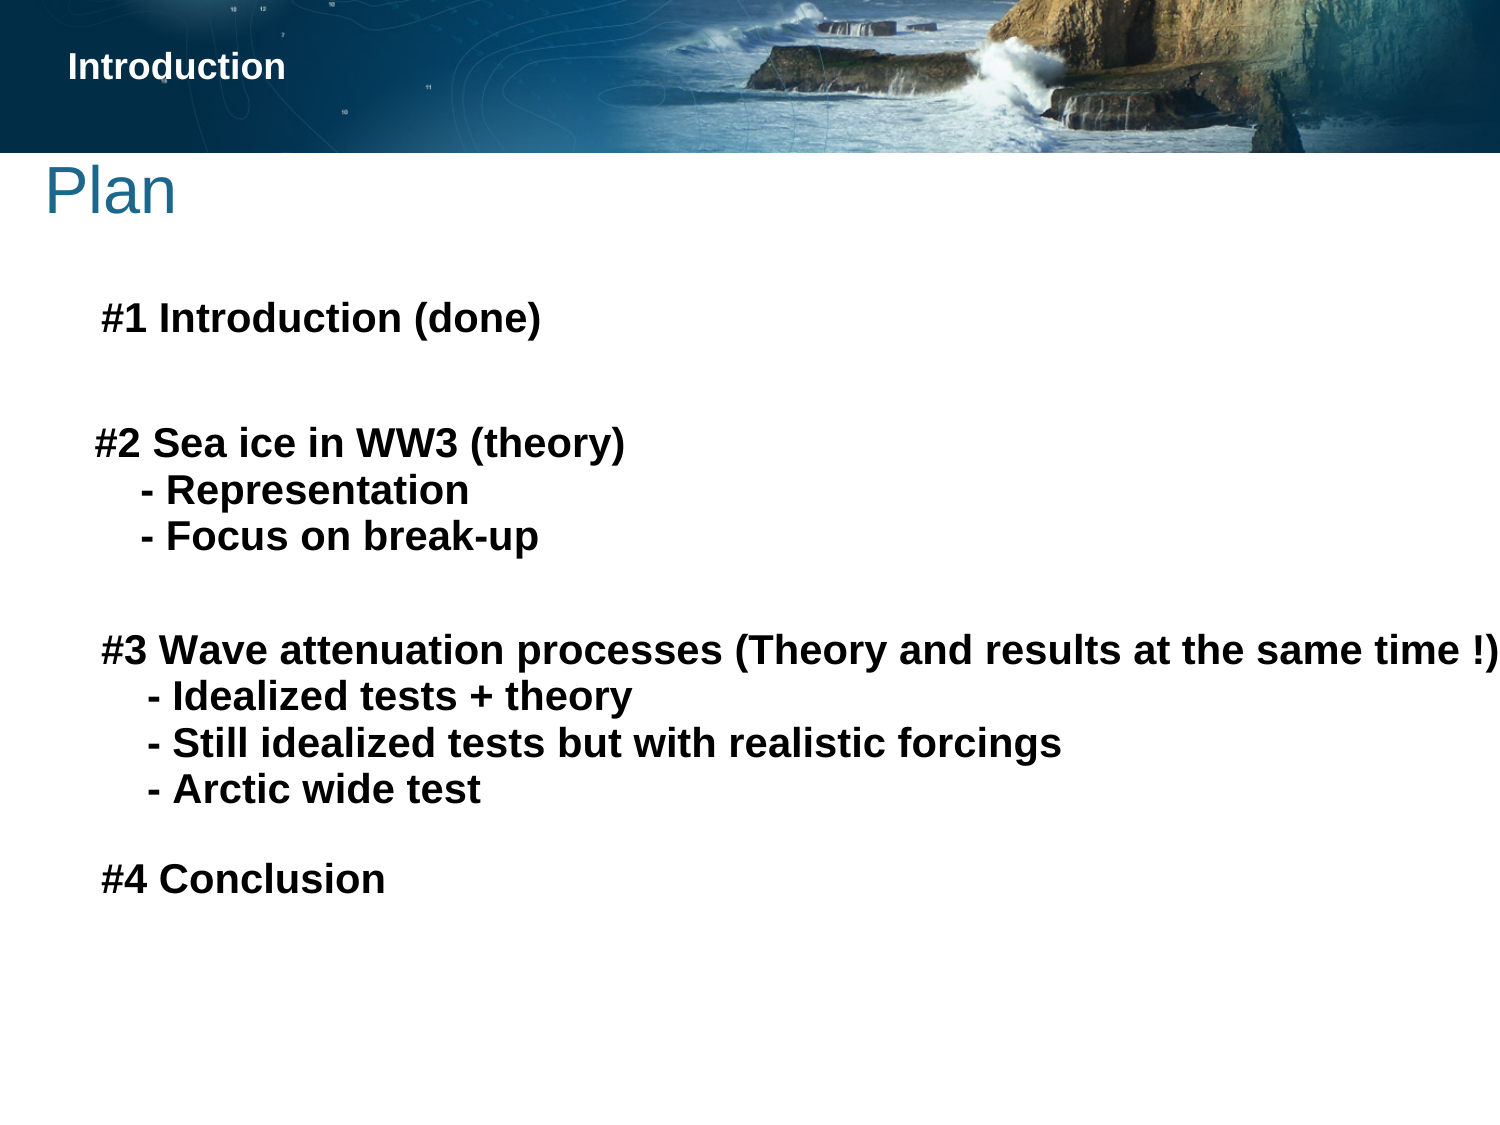

Introduction
# Plan
#1 Introduction (done)
#2 Sea ice in WW3 (theory)
 - Representation
 - Focus on break-up
#3 Wave attenuation processes (Theory and results at the same time !)
 - Idealized tests + theory
 - Still idealized tests but with realistic forcings
 - Arctic wide test
#4 Conclusion